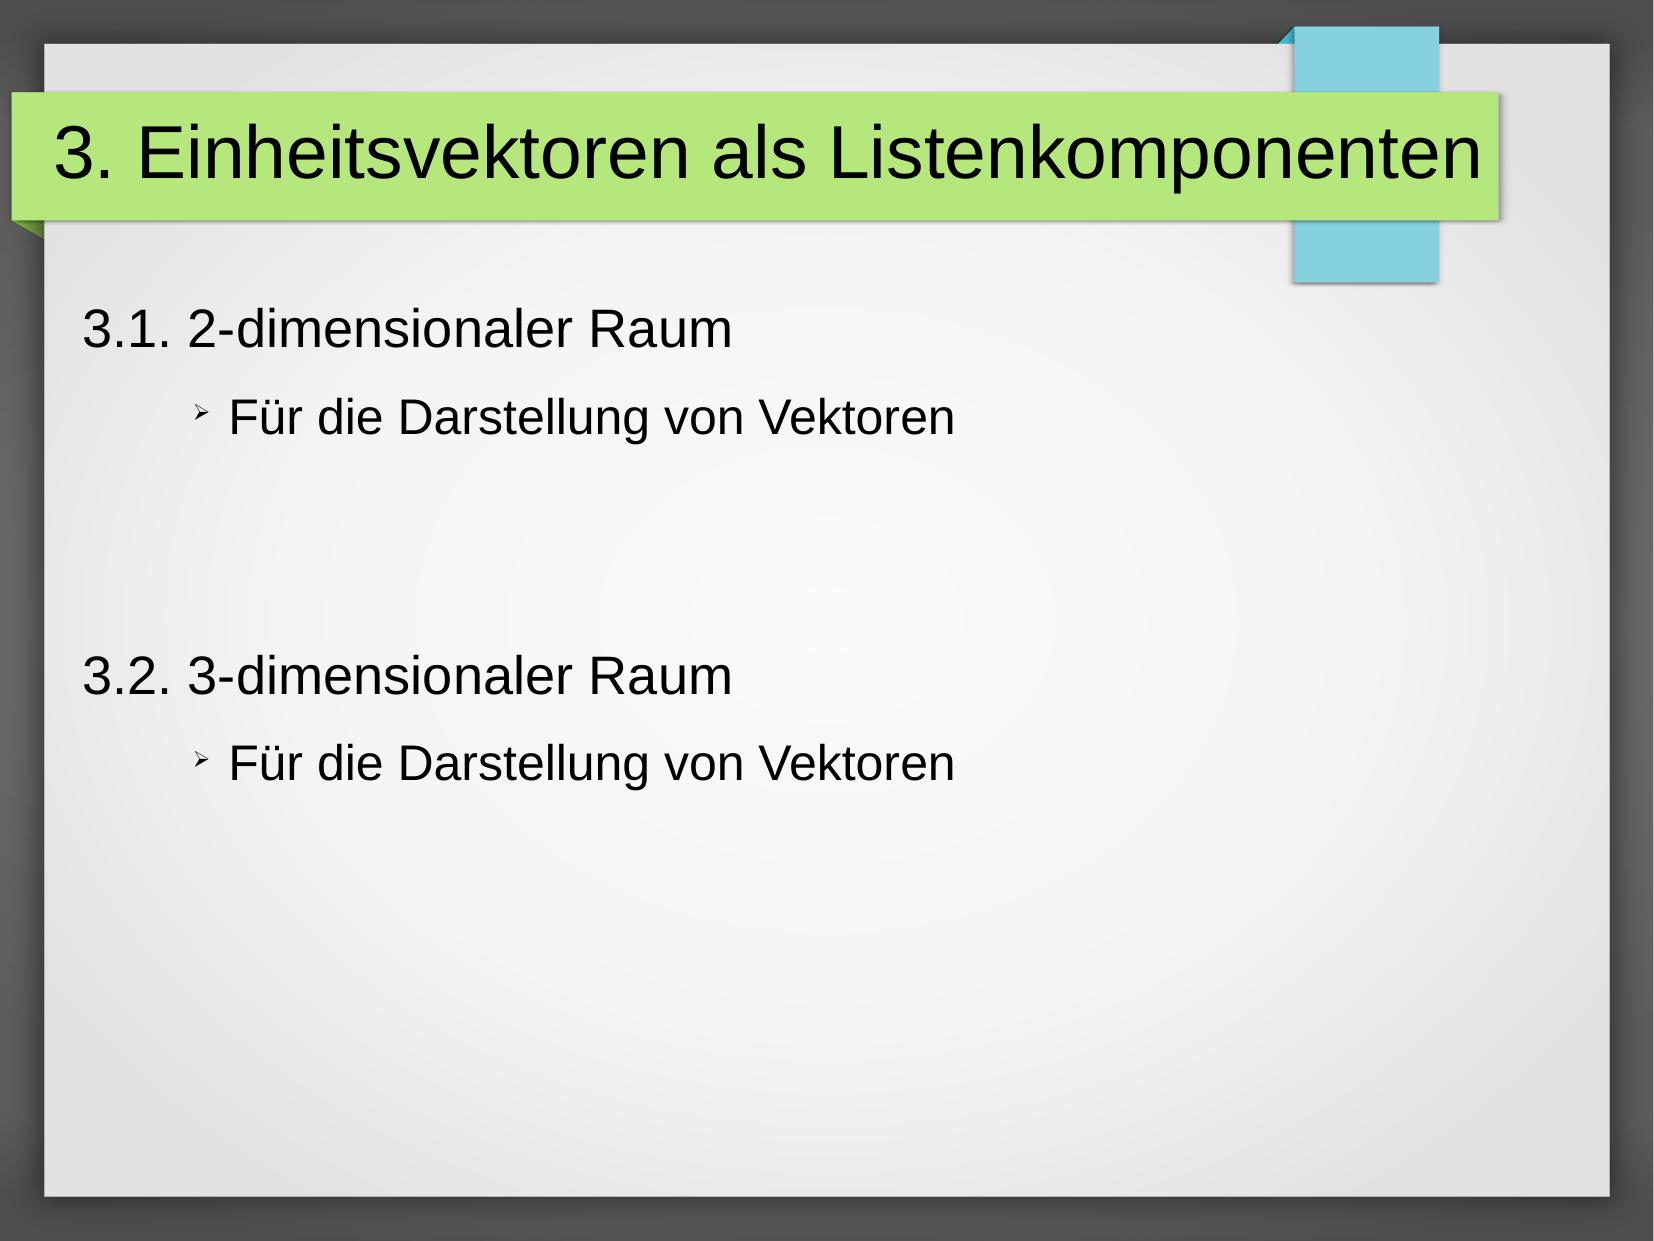

# 3. Einheitsvektoren als Listenkomponenten
3.1. 2-dimensionaler Raum
Für die Darstellung von Vektoren
3.2. 3-dimensionaler Raum
Für die Darstellung von Vektoren